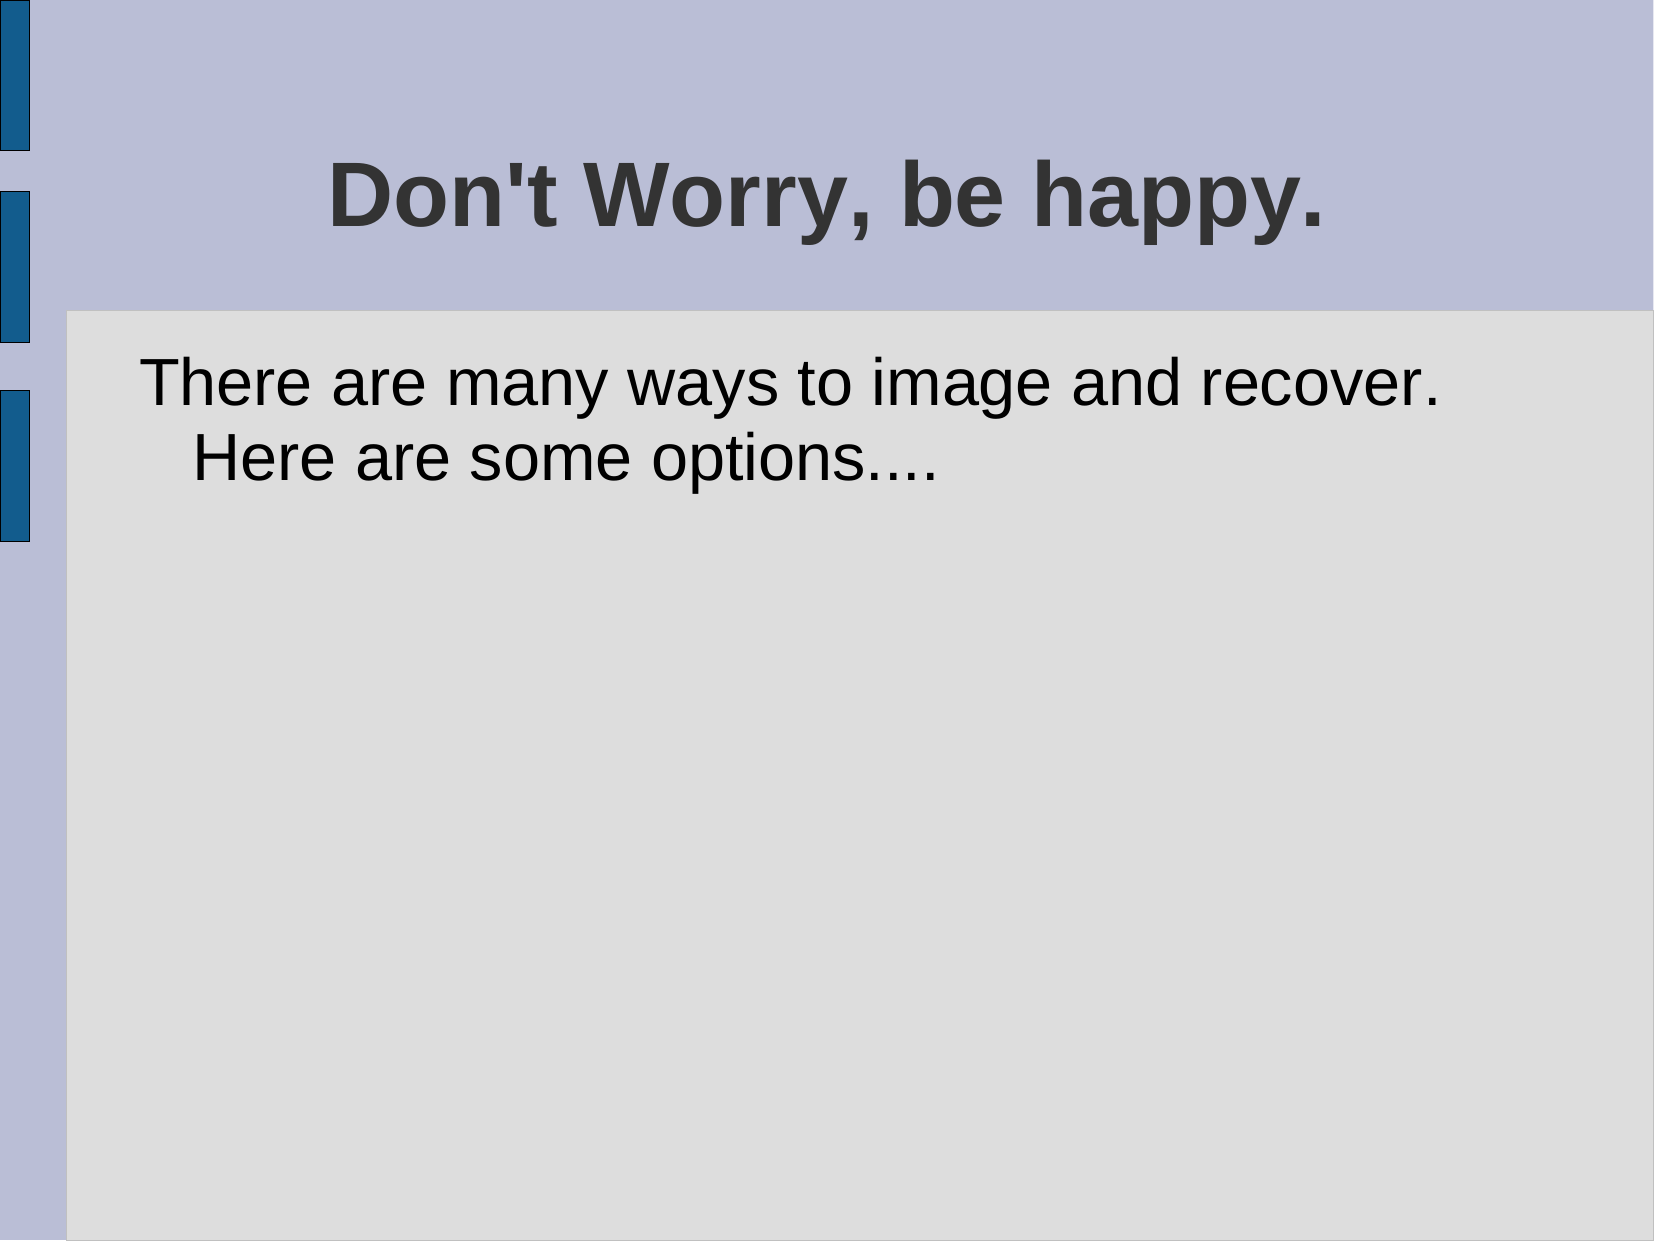

# Don't Worry, be happy.
There are many ways to image and recover. Here are some options....